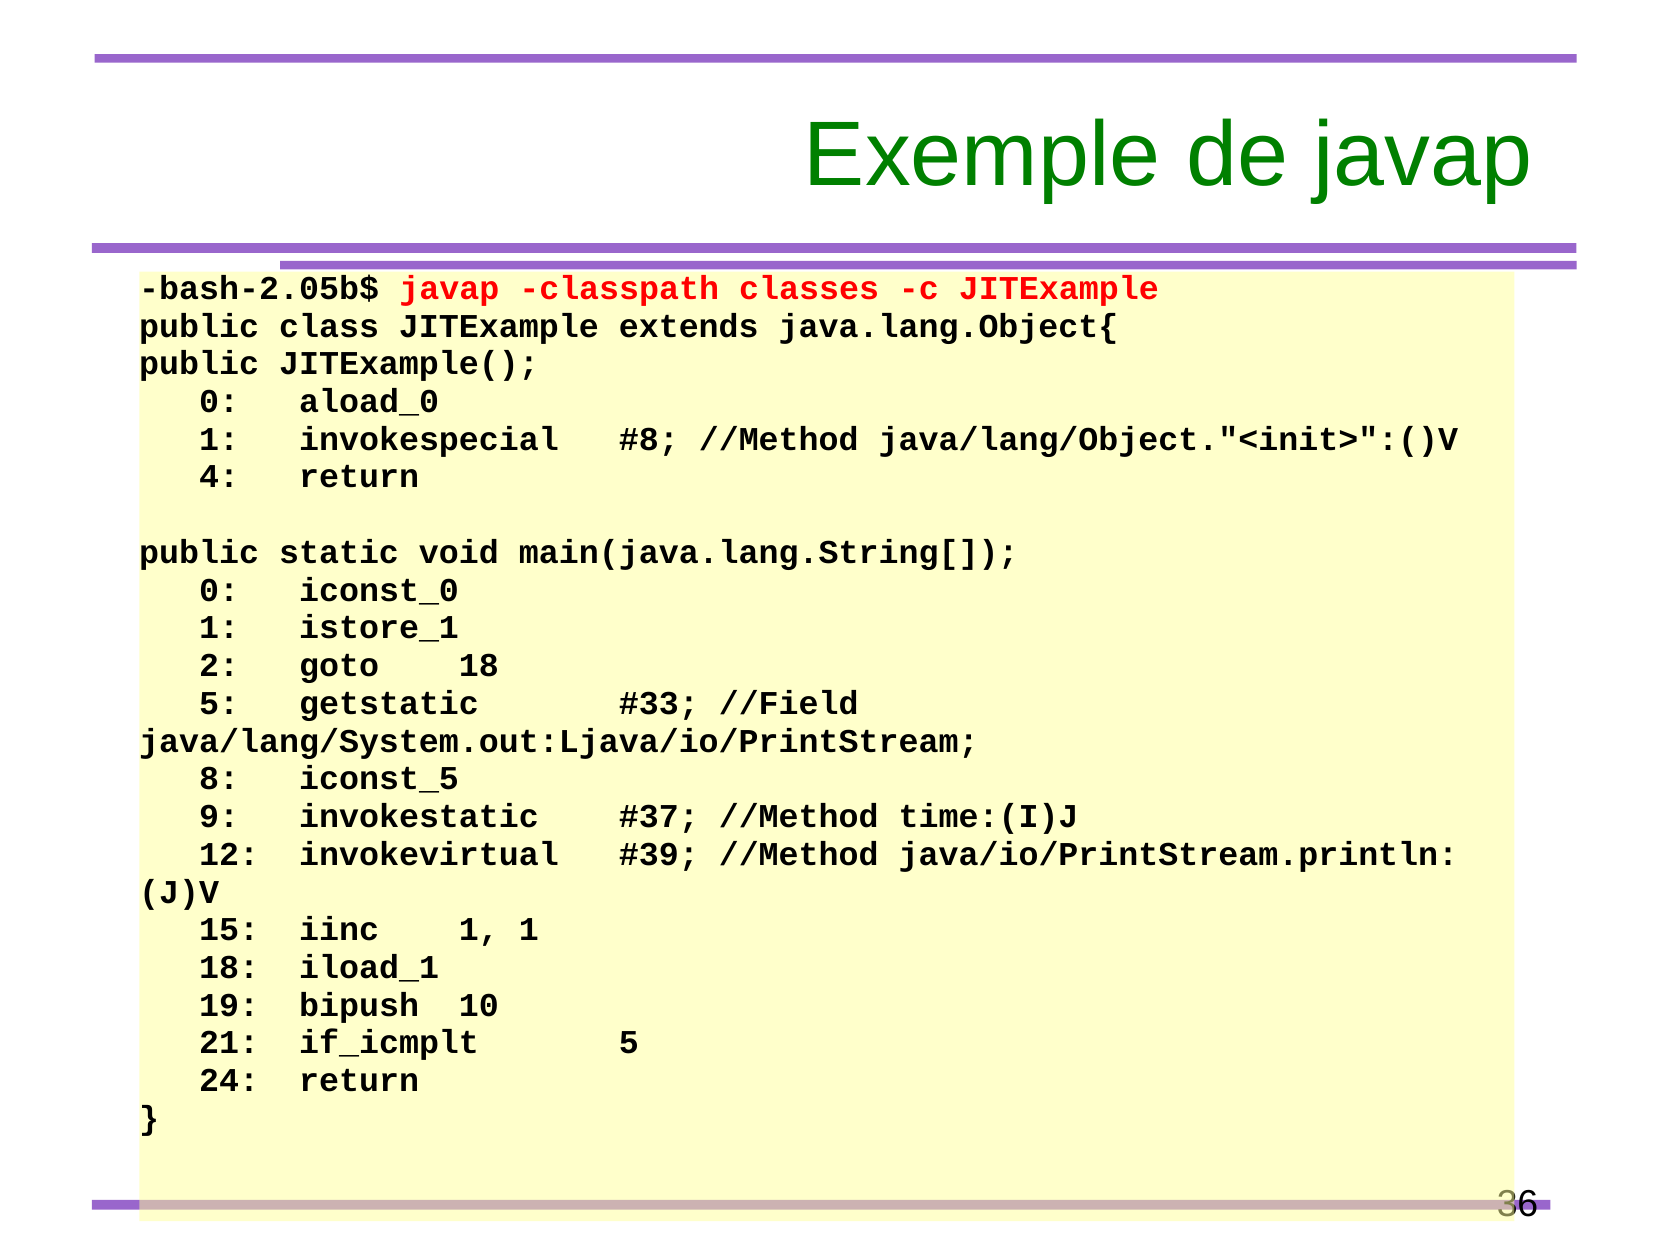

# Exemple de javap
-bash-2.05b$ javap -classpath classes -c JITExample
public class JITExample extends java.lang.Object{
public JITExample();
 0: aload_0
 1: invokespecial #8; //Method java/lang/Object."<init>":()V
 4: return
public static void main(java.lang.String[]);
 0: iconst_0
 1: istore_1
 2: goto 18
 5: getstatic #33; //Field java/lang/System.out:Ljava/io/PrintStream;
 8: iconst_5
 9: invokestatic #37; //Method time:(I)J
 12: invokevirtual #39; //Method java/io/PrintStream.println:(J)V
 15: iinc 1, 1
 18: iload_1
 19: bipush 10
 21: if_icmplt 5
 24: return
}